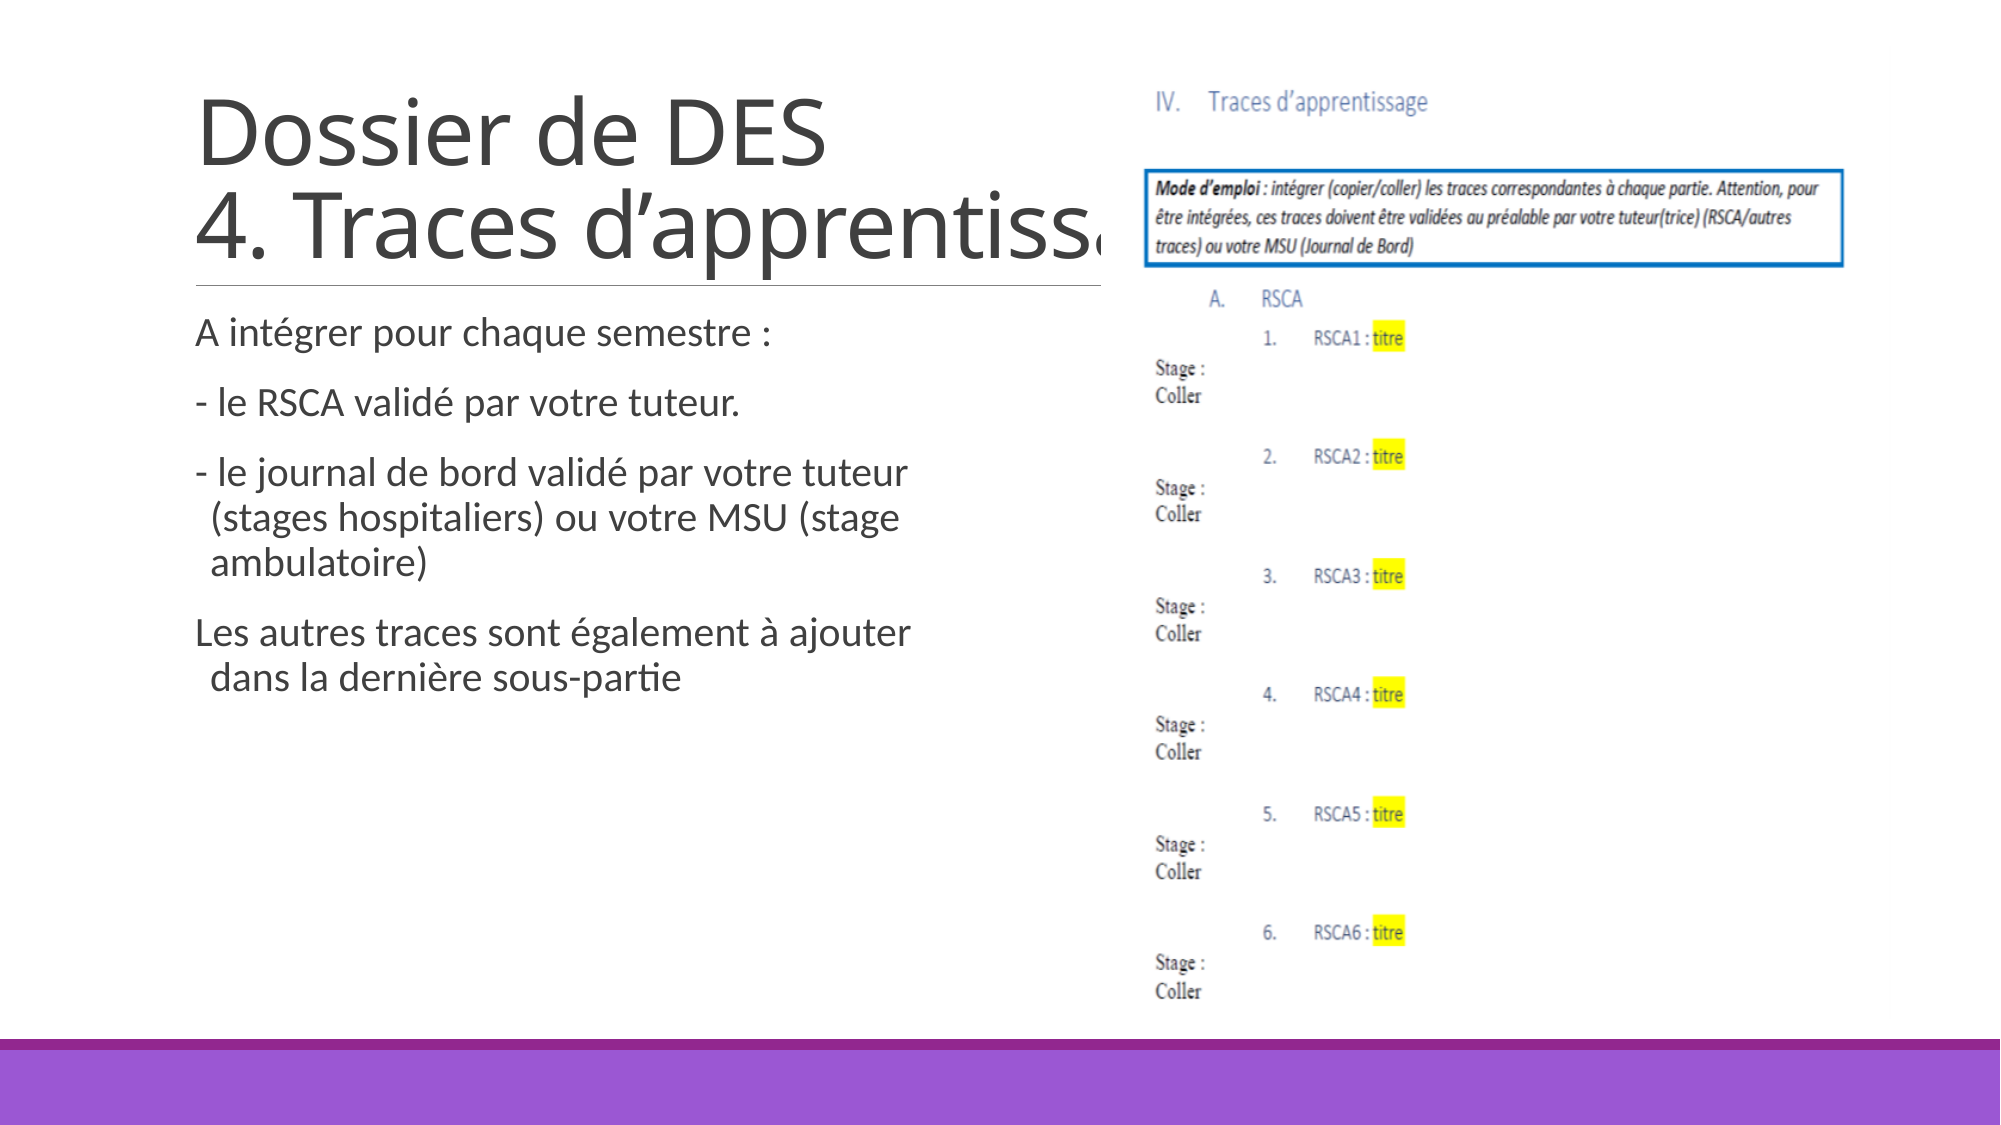

# Dossier de DES 4. Traces d’apprentissage
A intégrer pour chaque semestre :
- le RSCA validé par votre tuteur.
- le journal de bord validé par votre tuteur (stages hospitaliers) ou votre MSU (stage ambulatoire)
Les autres traces sont également à ajouter dans la dernière sous-partie